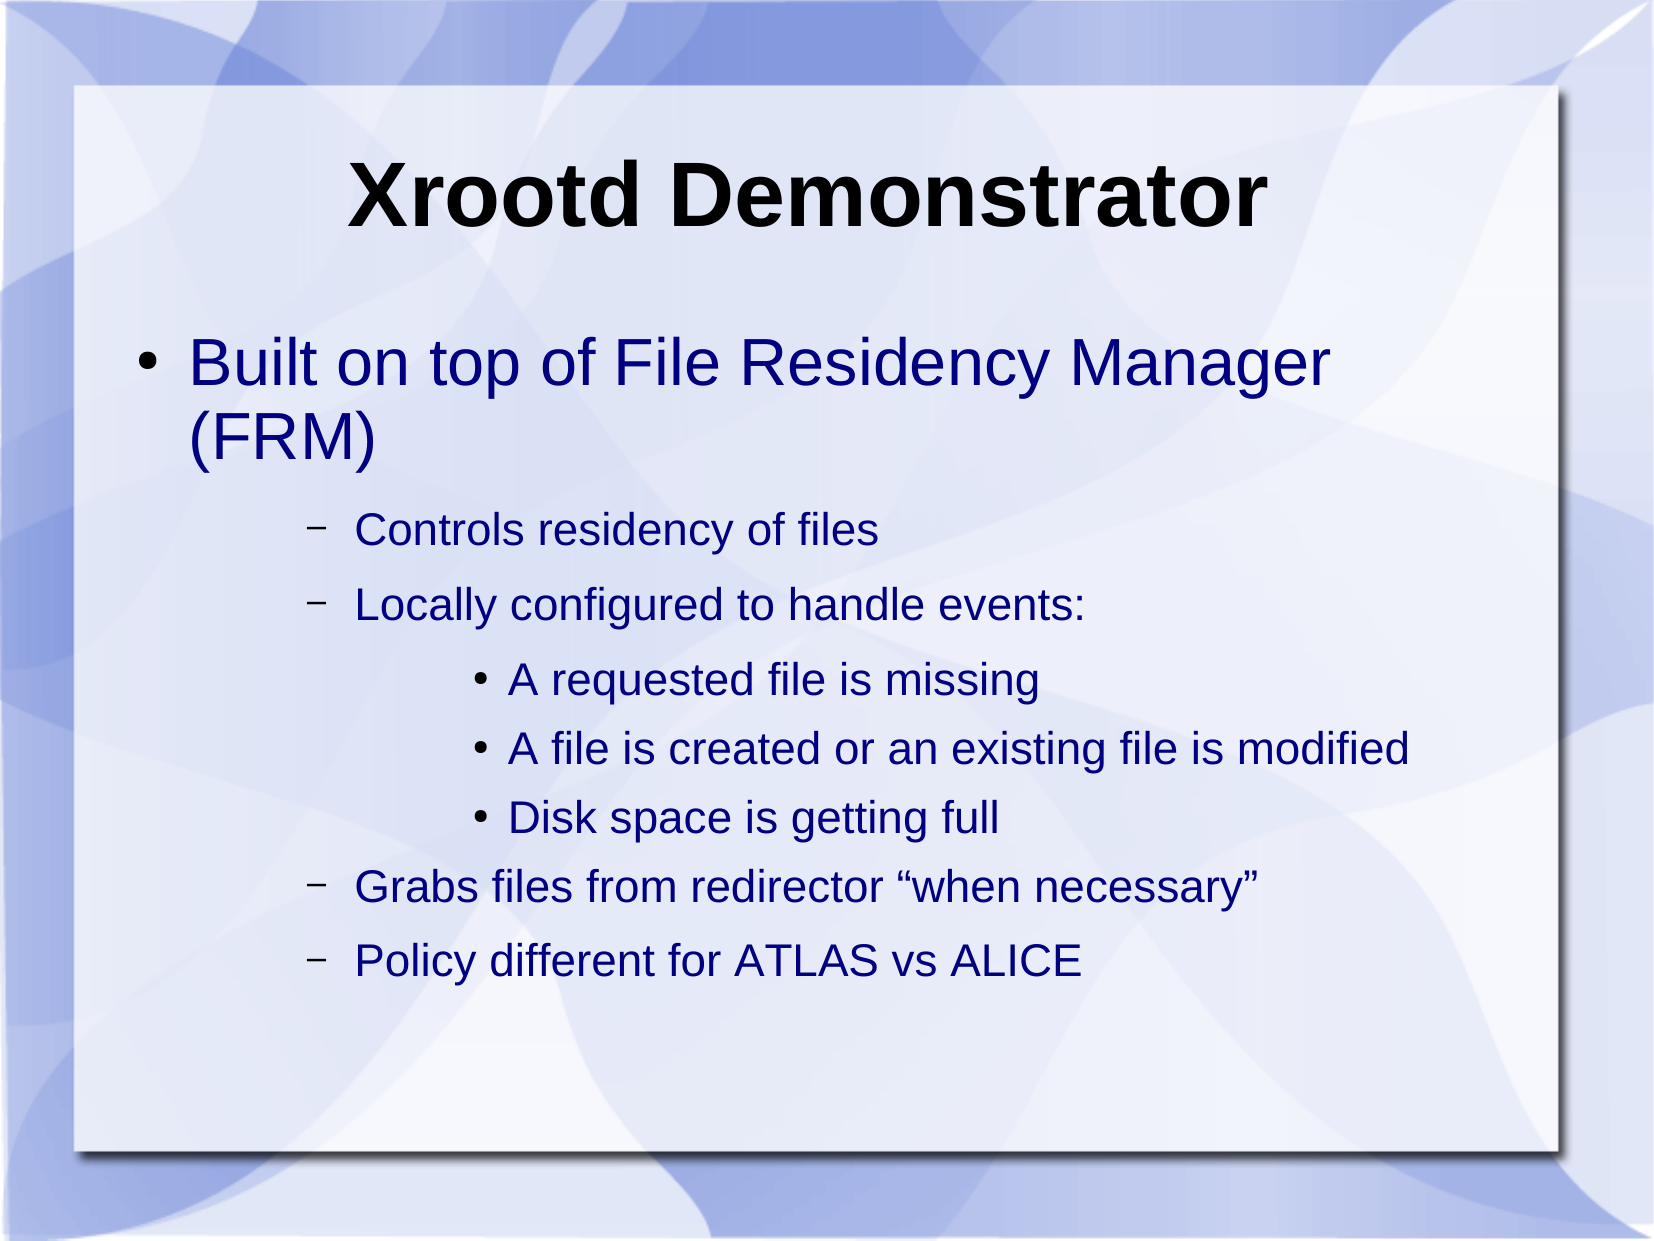

Xrootd Demonstrator
# Built on top of File Residency Manager (FRM)
Controls residency of files
Locally configured to handle events:
A requested file is missing
A file is created or an existing file is modified
Disk space is getting full
Grabs files from redirector “when necessary”
Policy different for ATLAS vs ALICE